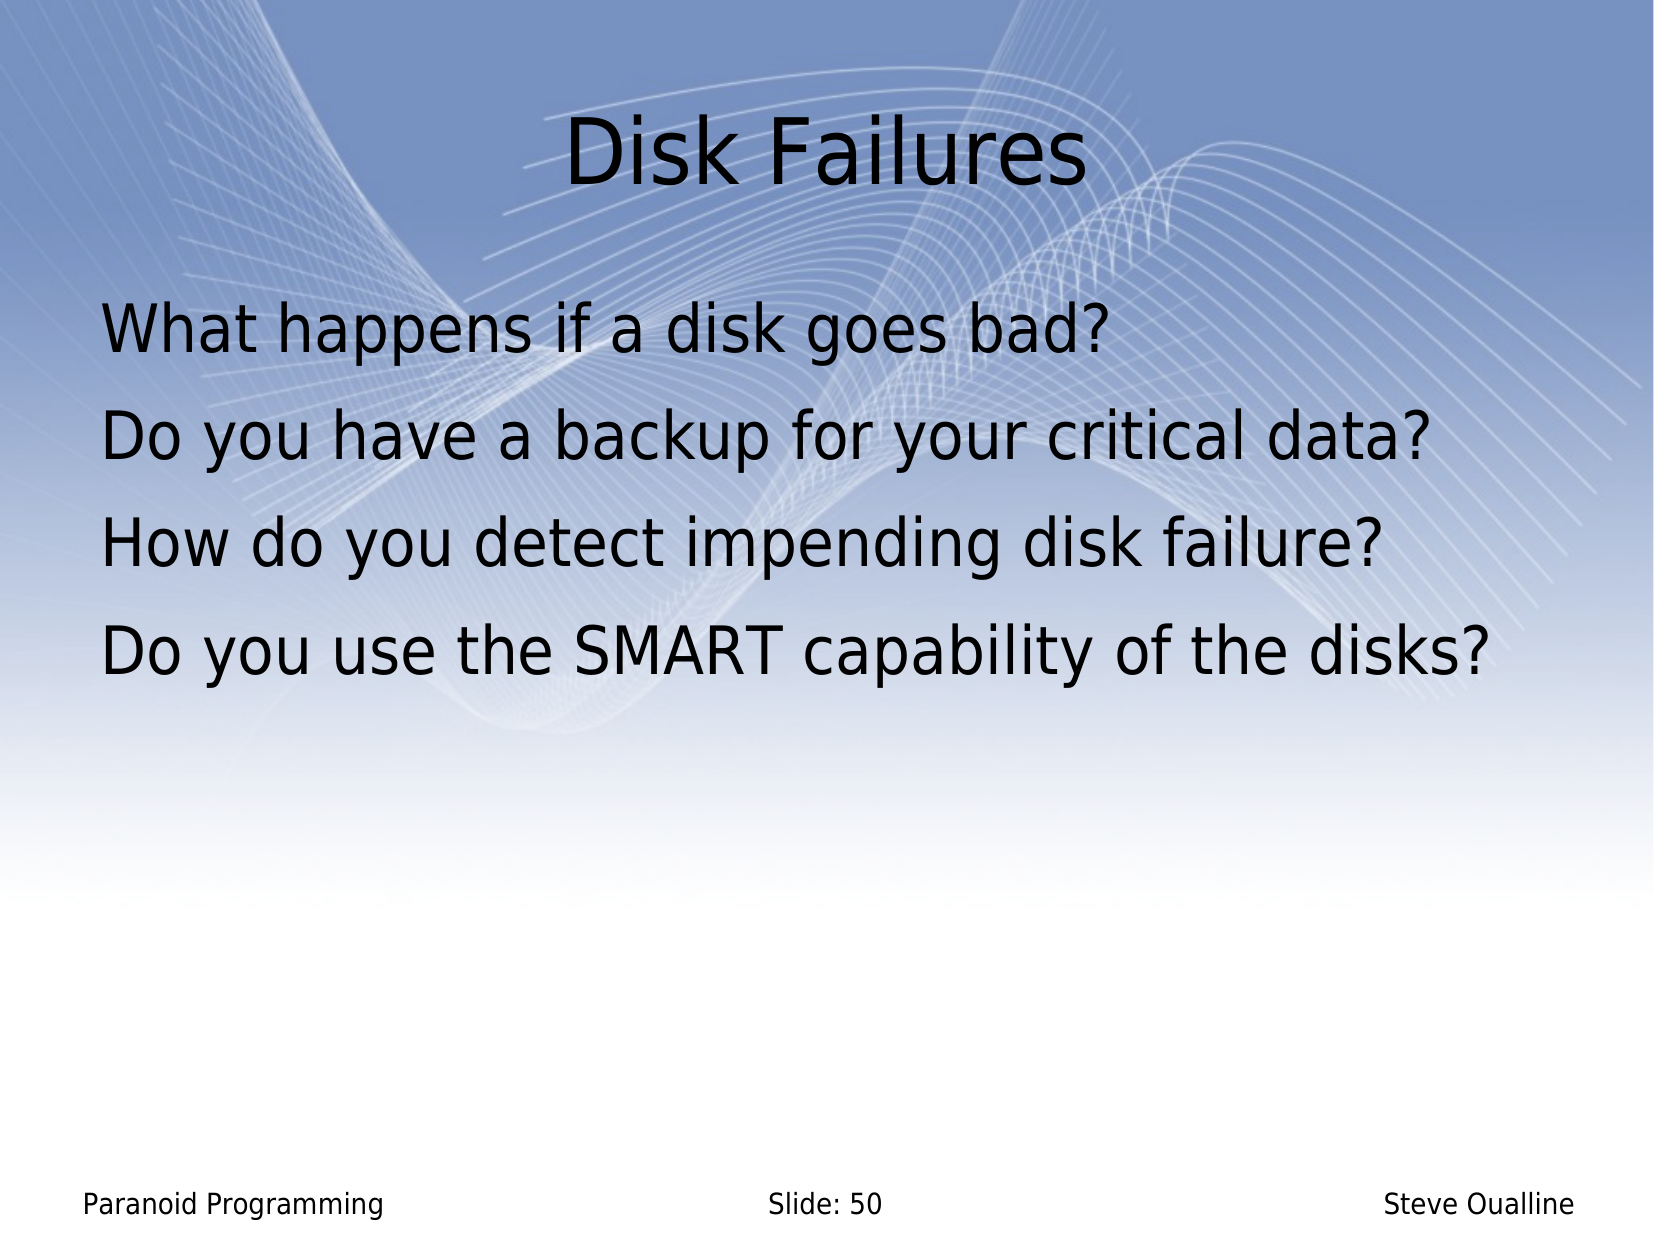

# Disk Failures
What happens if a disk goes bad?
Do you have a backup for your critical data?
How do you detect impending disk failure?
Do you use the SMART capability of the disks?
Paranoid Programming
Steve Oualline
50